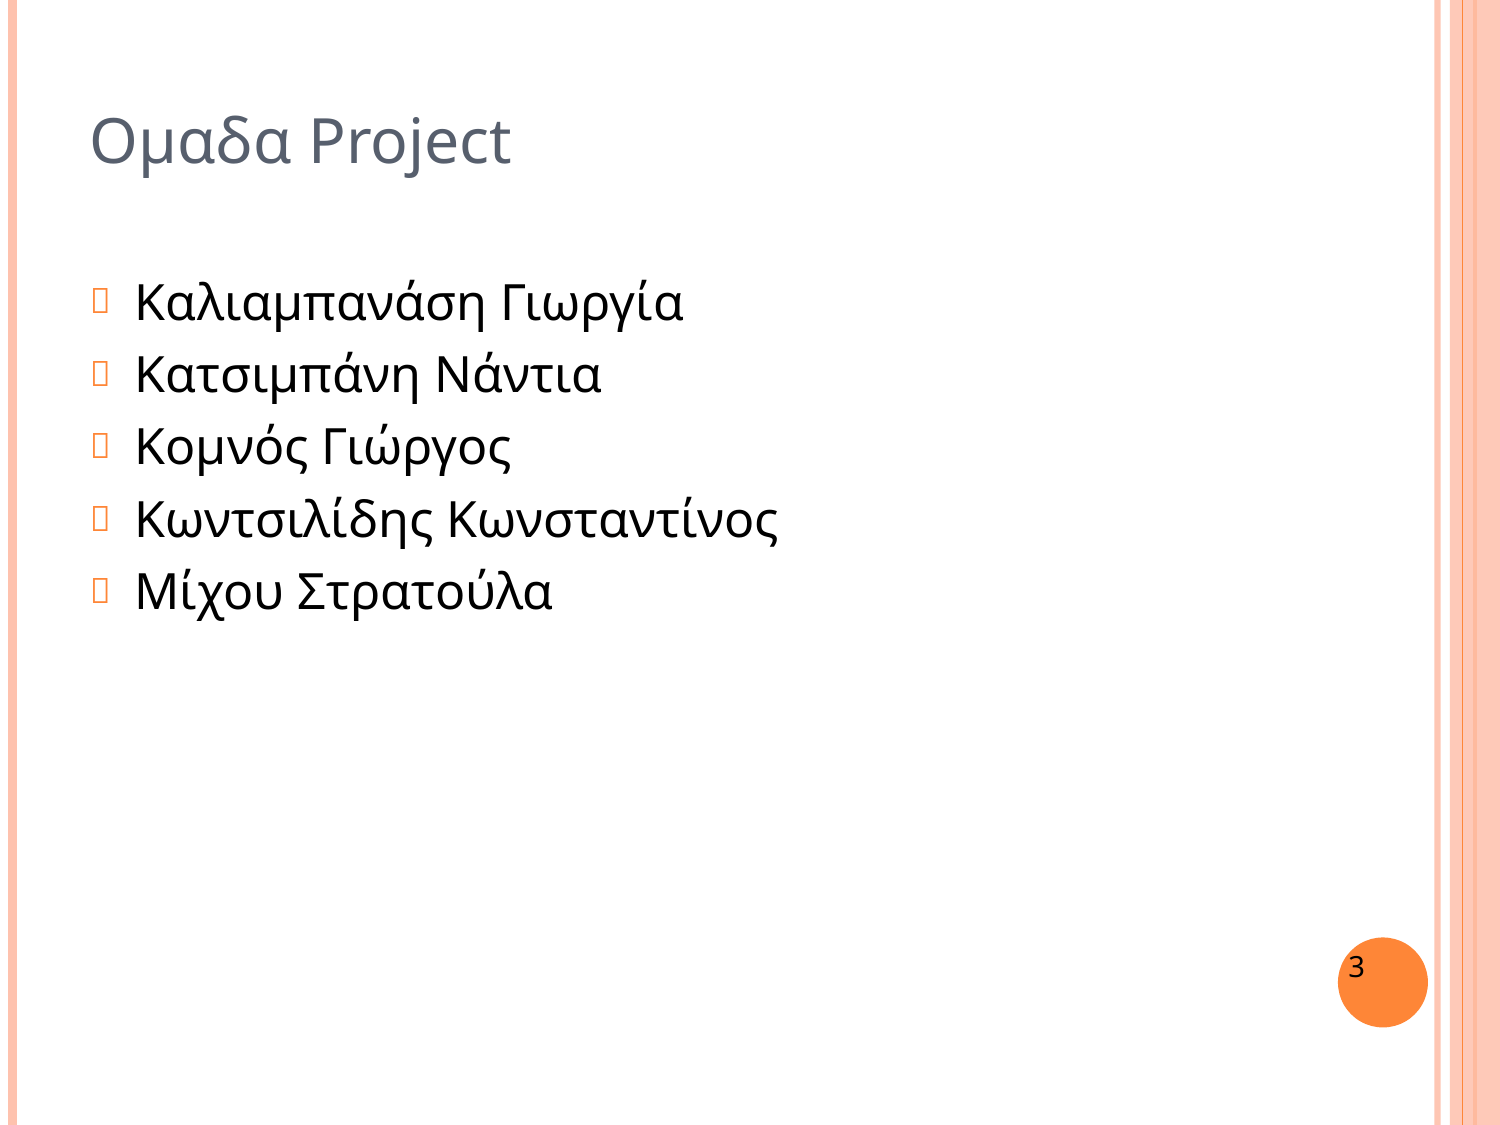

# Ομαδα Project
Καλιαμπανάση Γιωργία
Κατσιμπάνη Νάντια
Κομνός Γιώργος
Κωντσιλίδης Κωνσταντίνος
Μίχου Στρατούλα